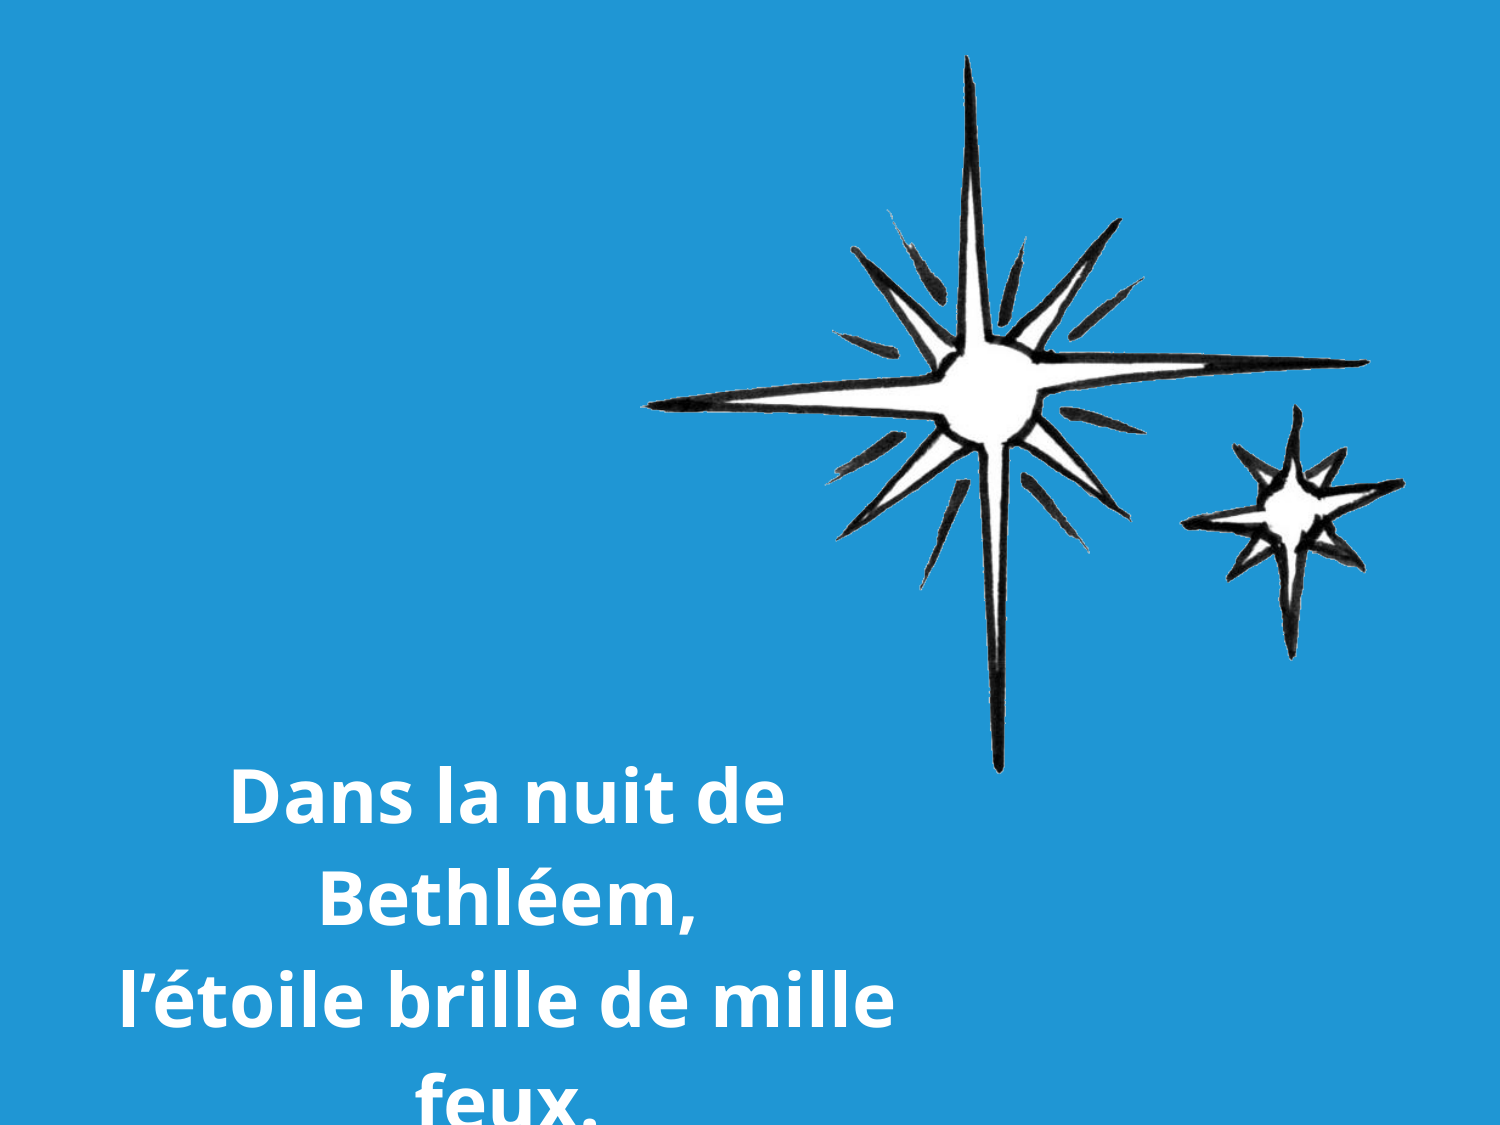

Dans la nuit de Bethléem,
l’étoile brille de mille feux.